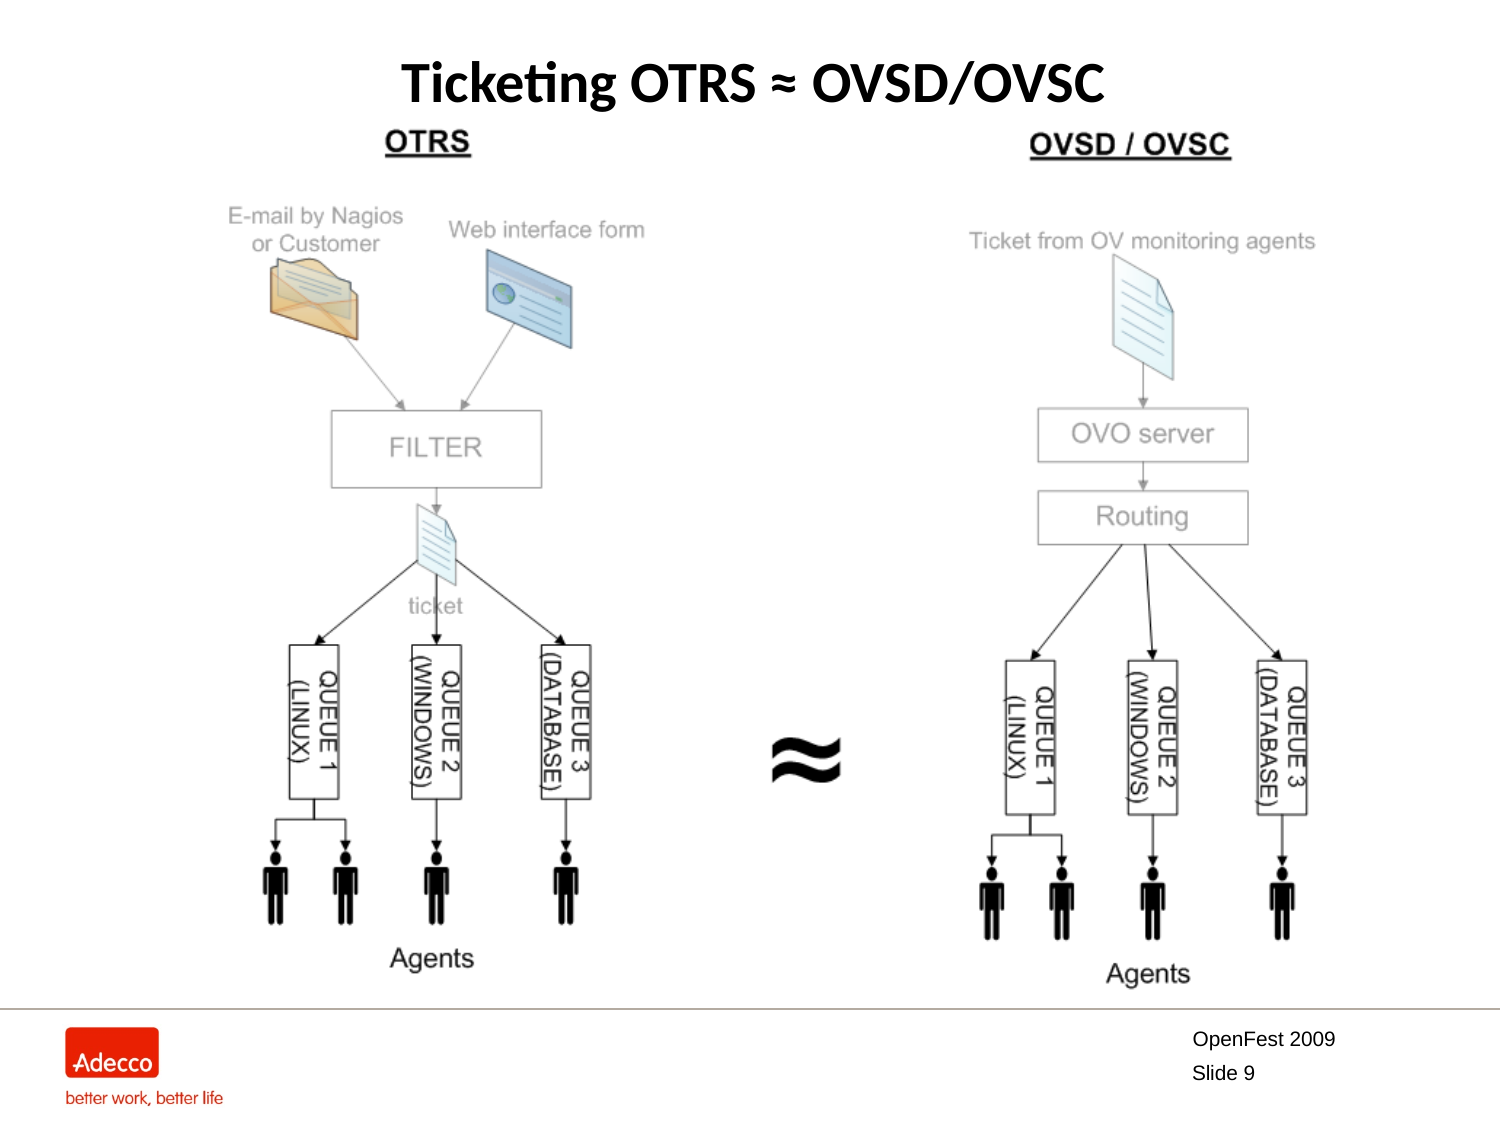

# Ticketing OTRS ≈ OVSD/OVSC
OpenFest 2009
Slide